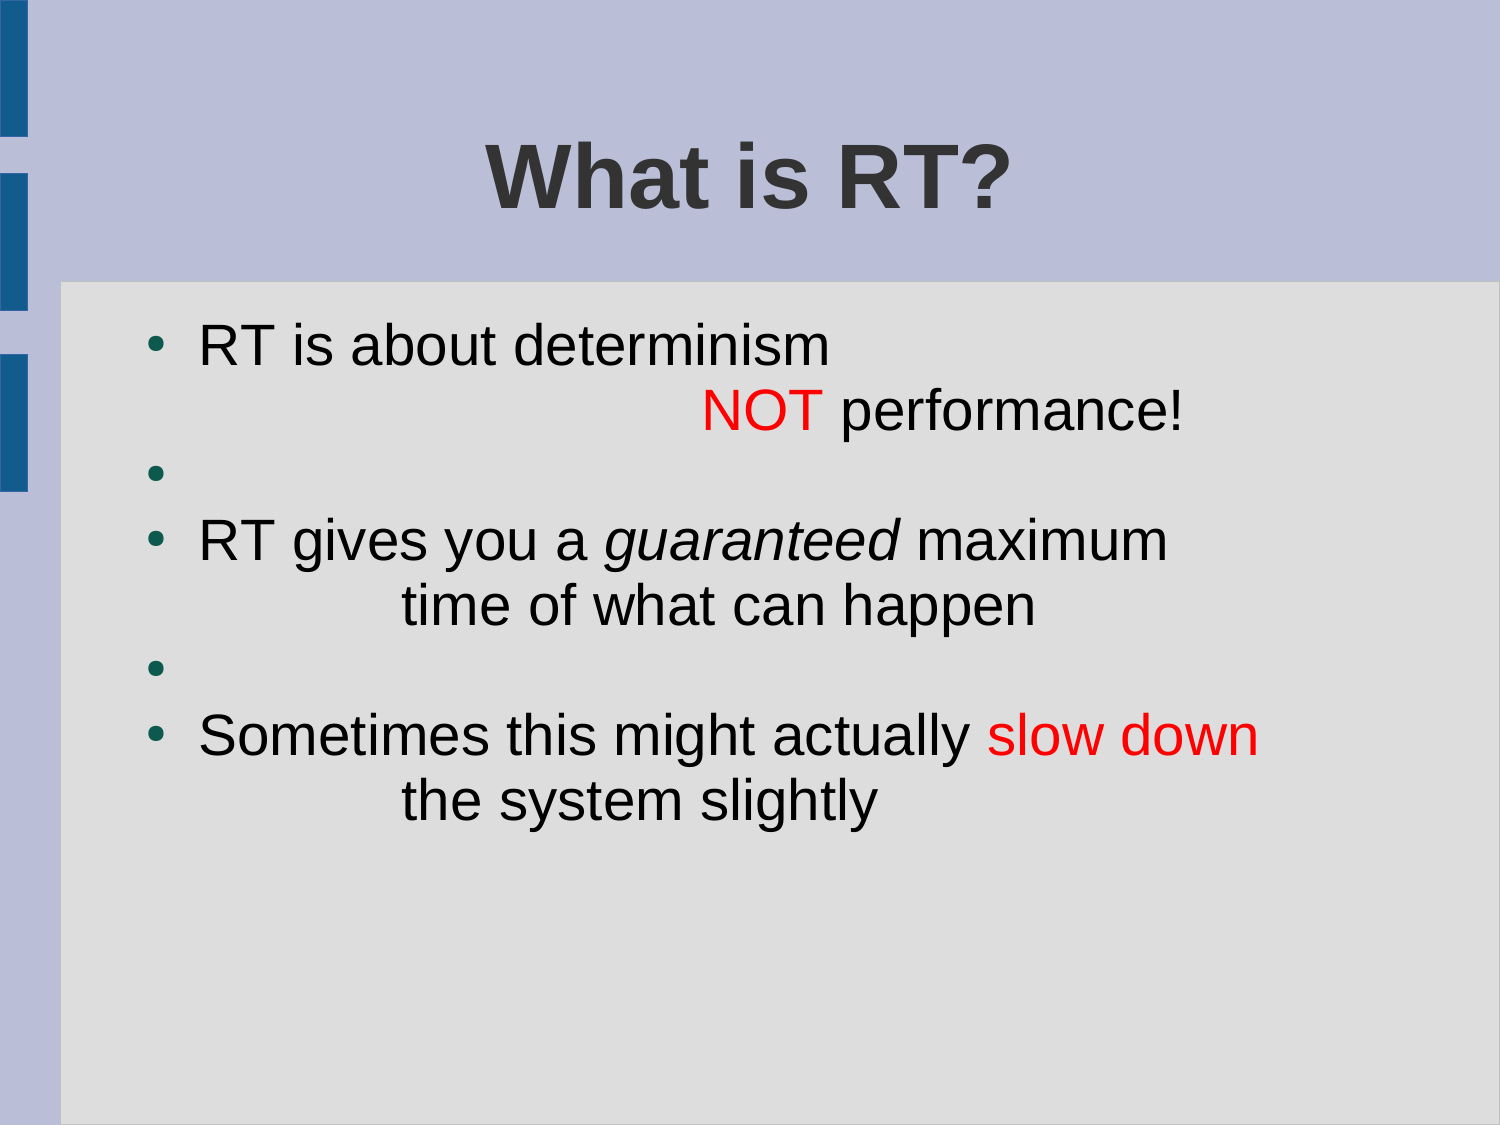

# What is RT?
RT is about determinism
						NOT performance!
RT gives you a guaranteed maximum
		time of what can happen
Sometimes this might actually slow down
		the system slightly